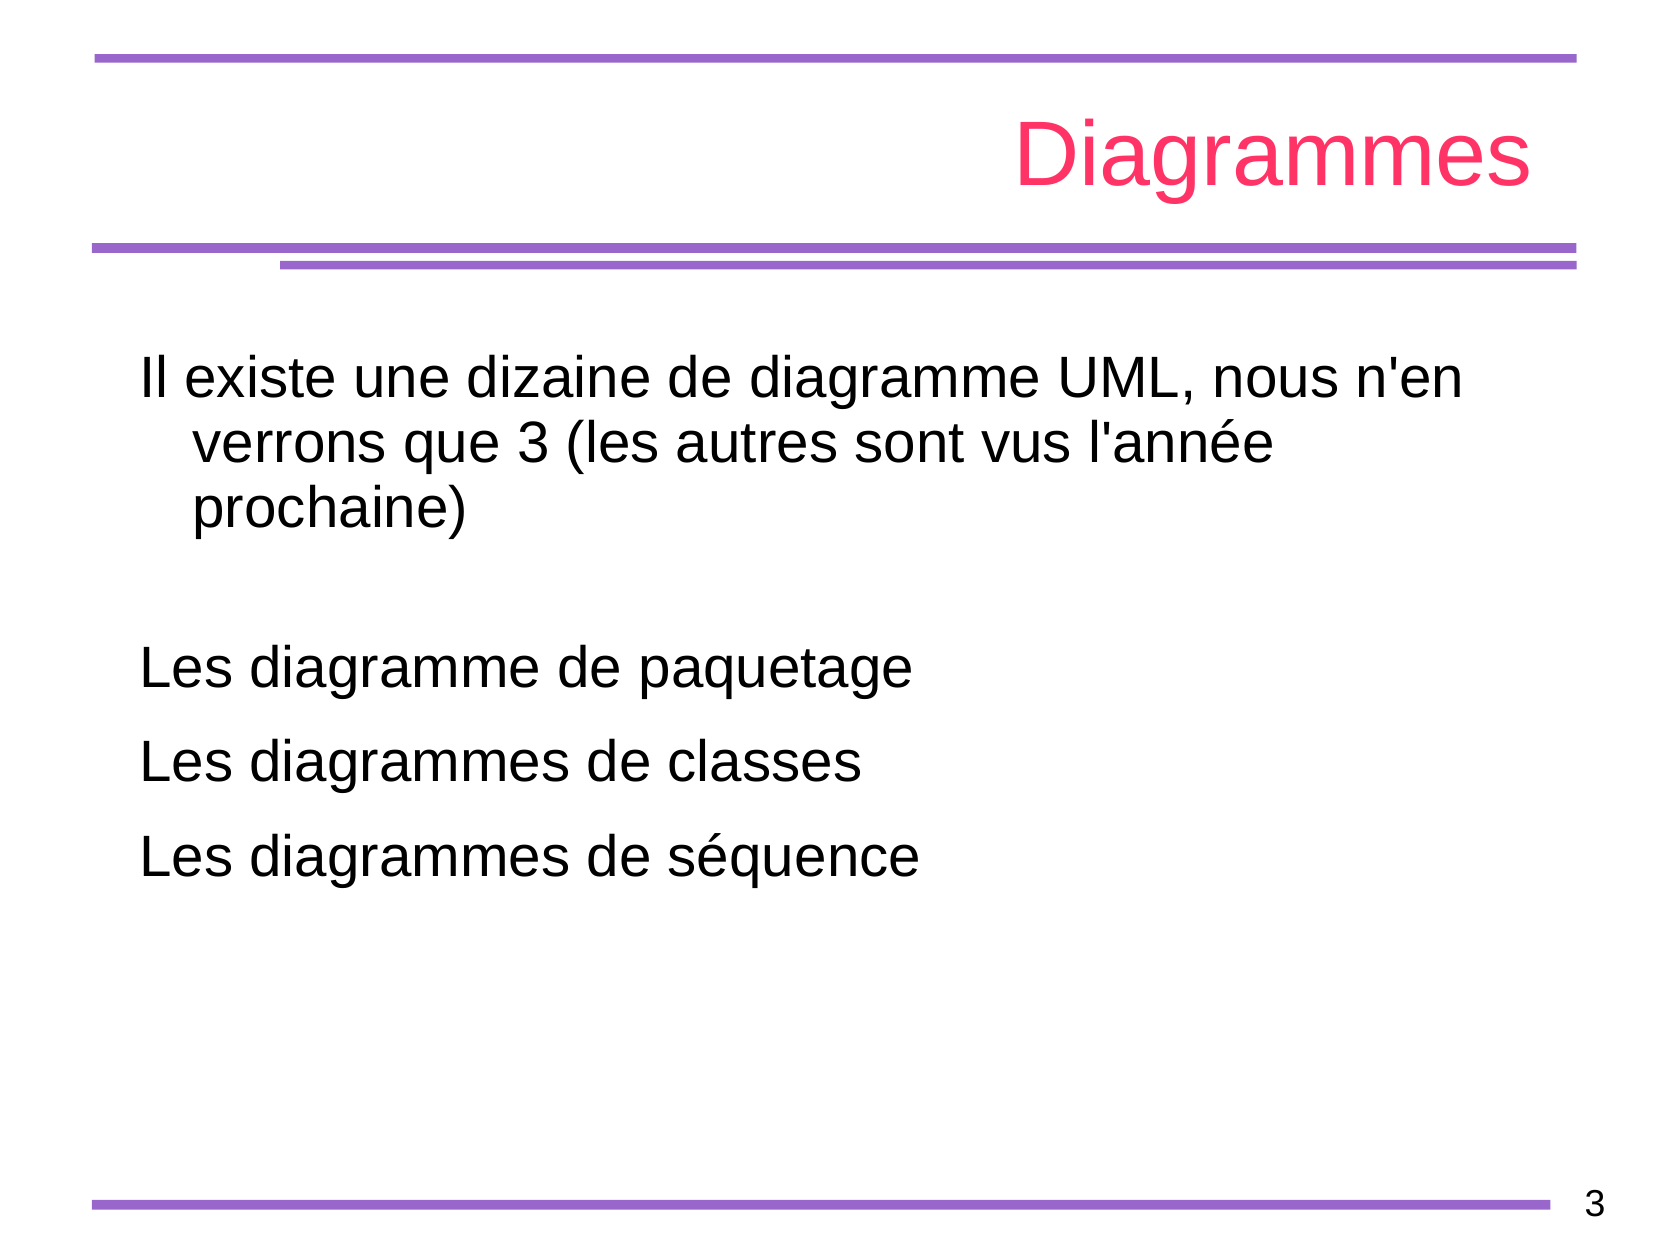

# Diagrammes
Il existe une dizaine de diagramme UML, nous n'en verrons que 3 (les autres sont vus l'année prochaine)
Les diagramme de paquetage
Les diagrammes de classes
Les diagrammes de séquence